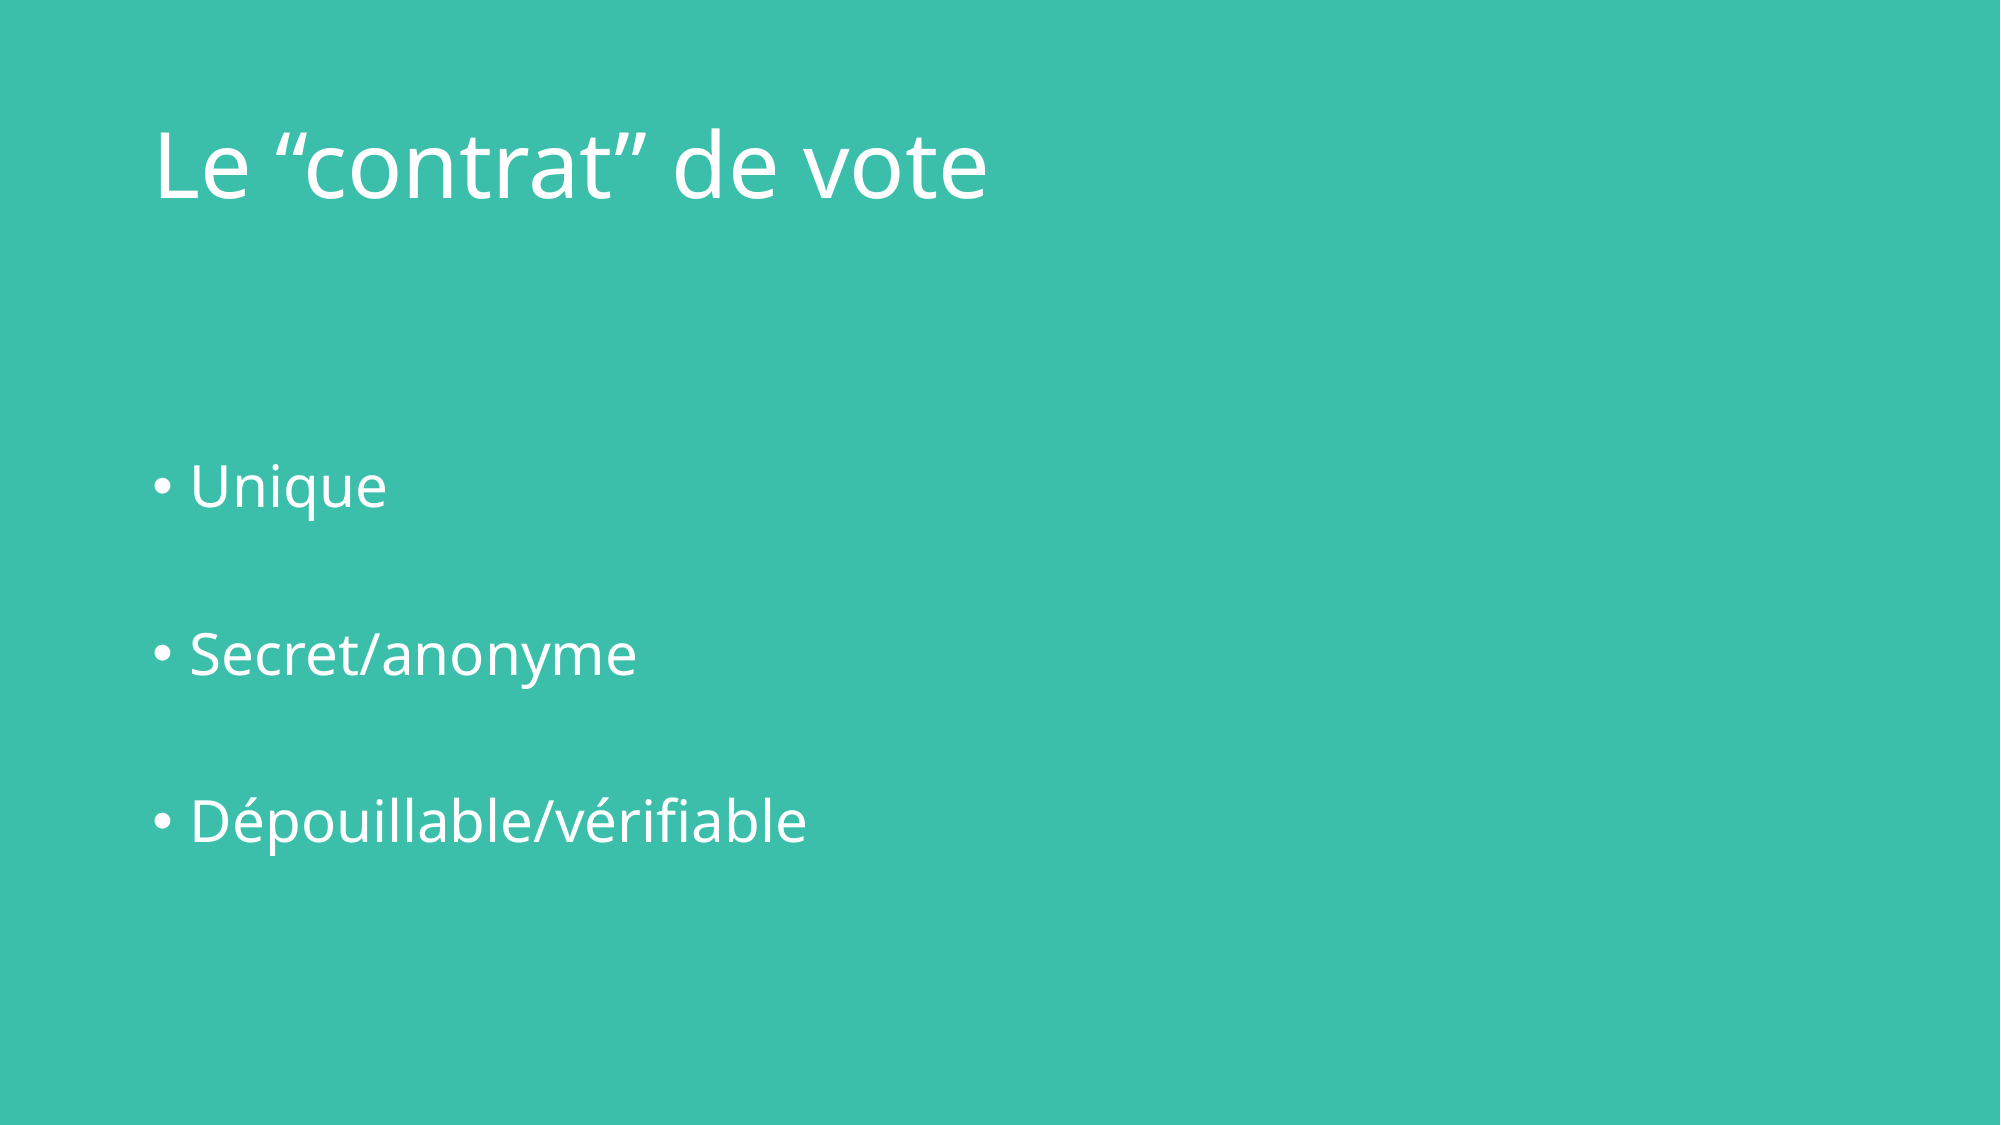

# Le “contrat” de vote
Unique
Secret/anonyme
Dépouillable/vérifiable